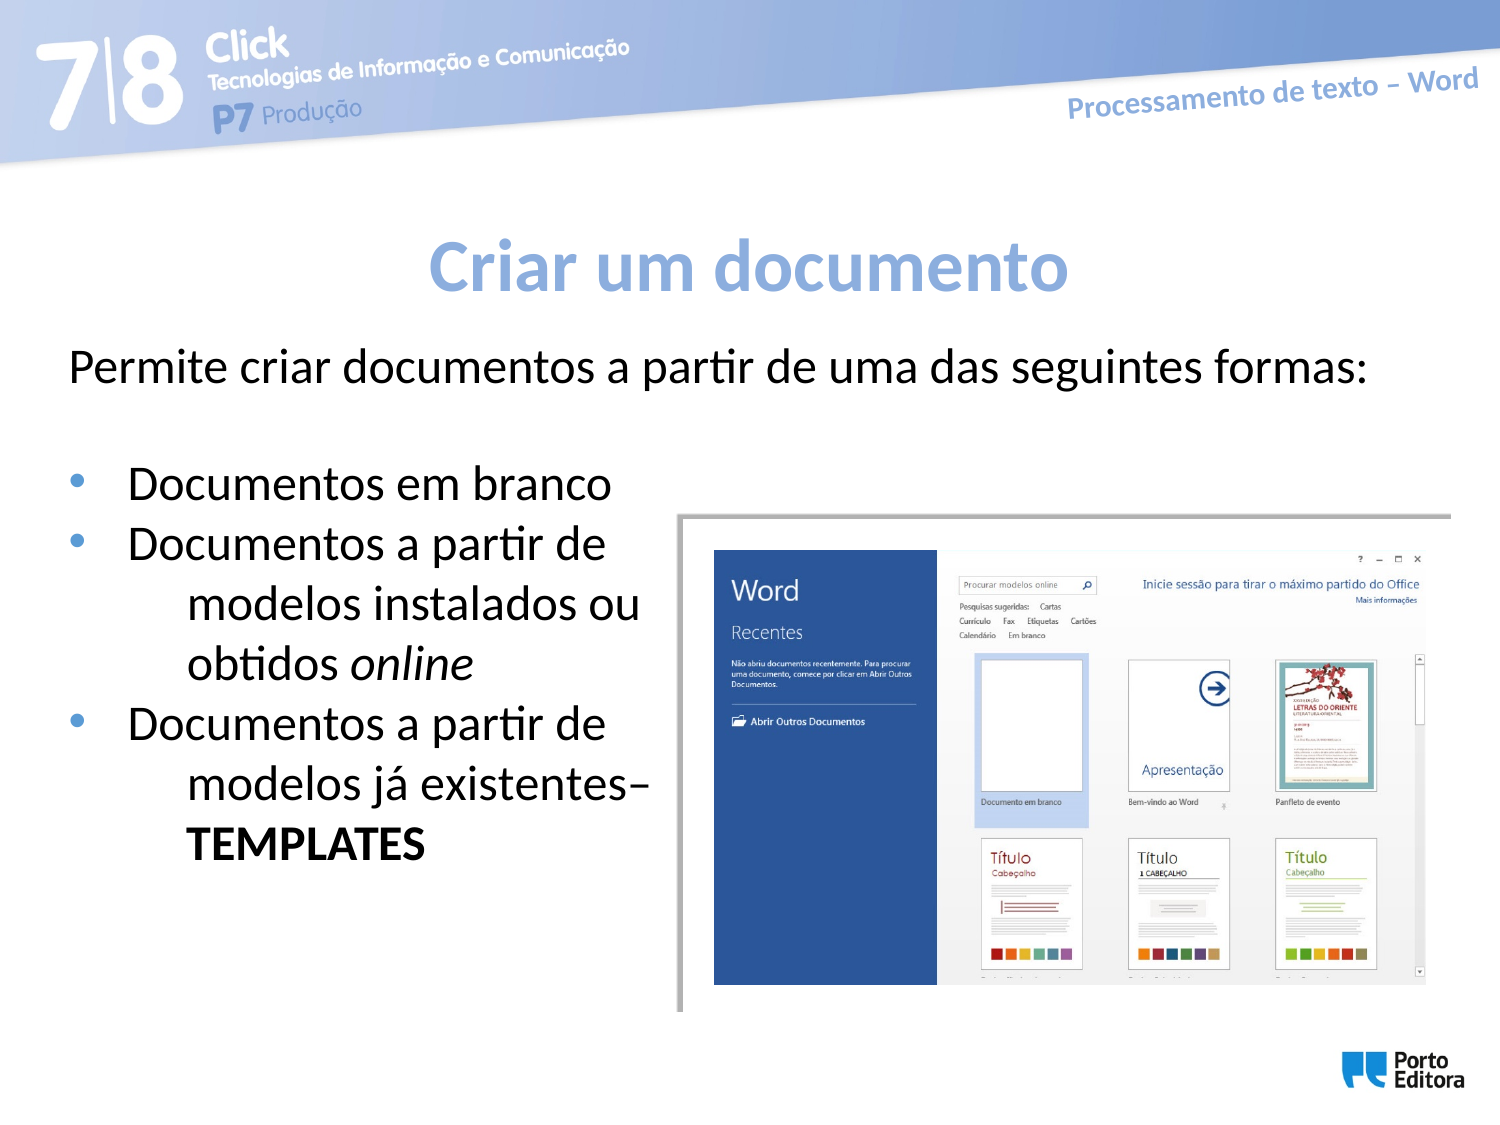

Processamento de texto – Word
Criar um documento
Permite criar documentos a partir de uma das seguintes formas:
Documentos em branco
Documentos a partir de modelos instalados ou obtidos online
Documentos a partir de modelos já existentes–TEMPLATES